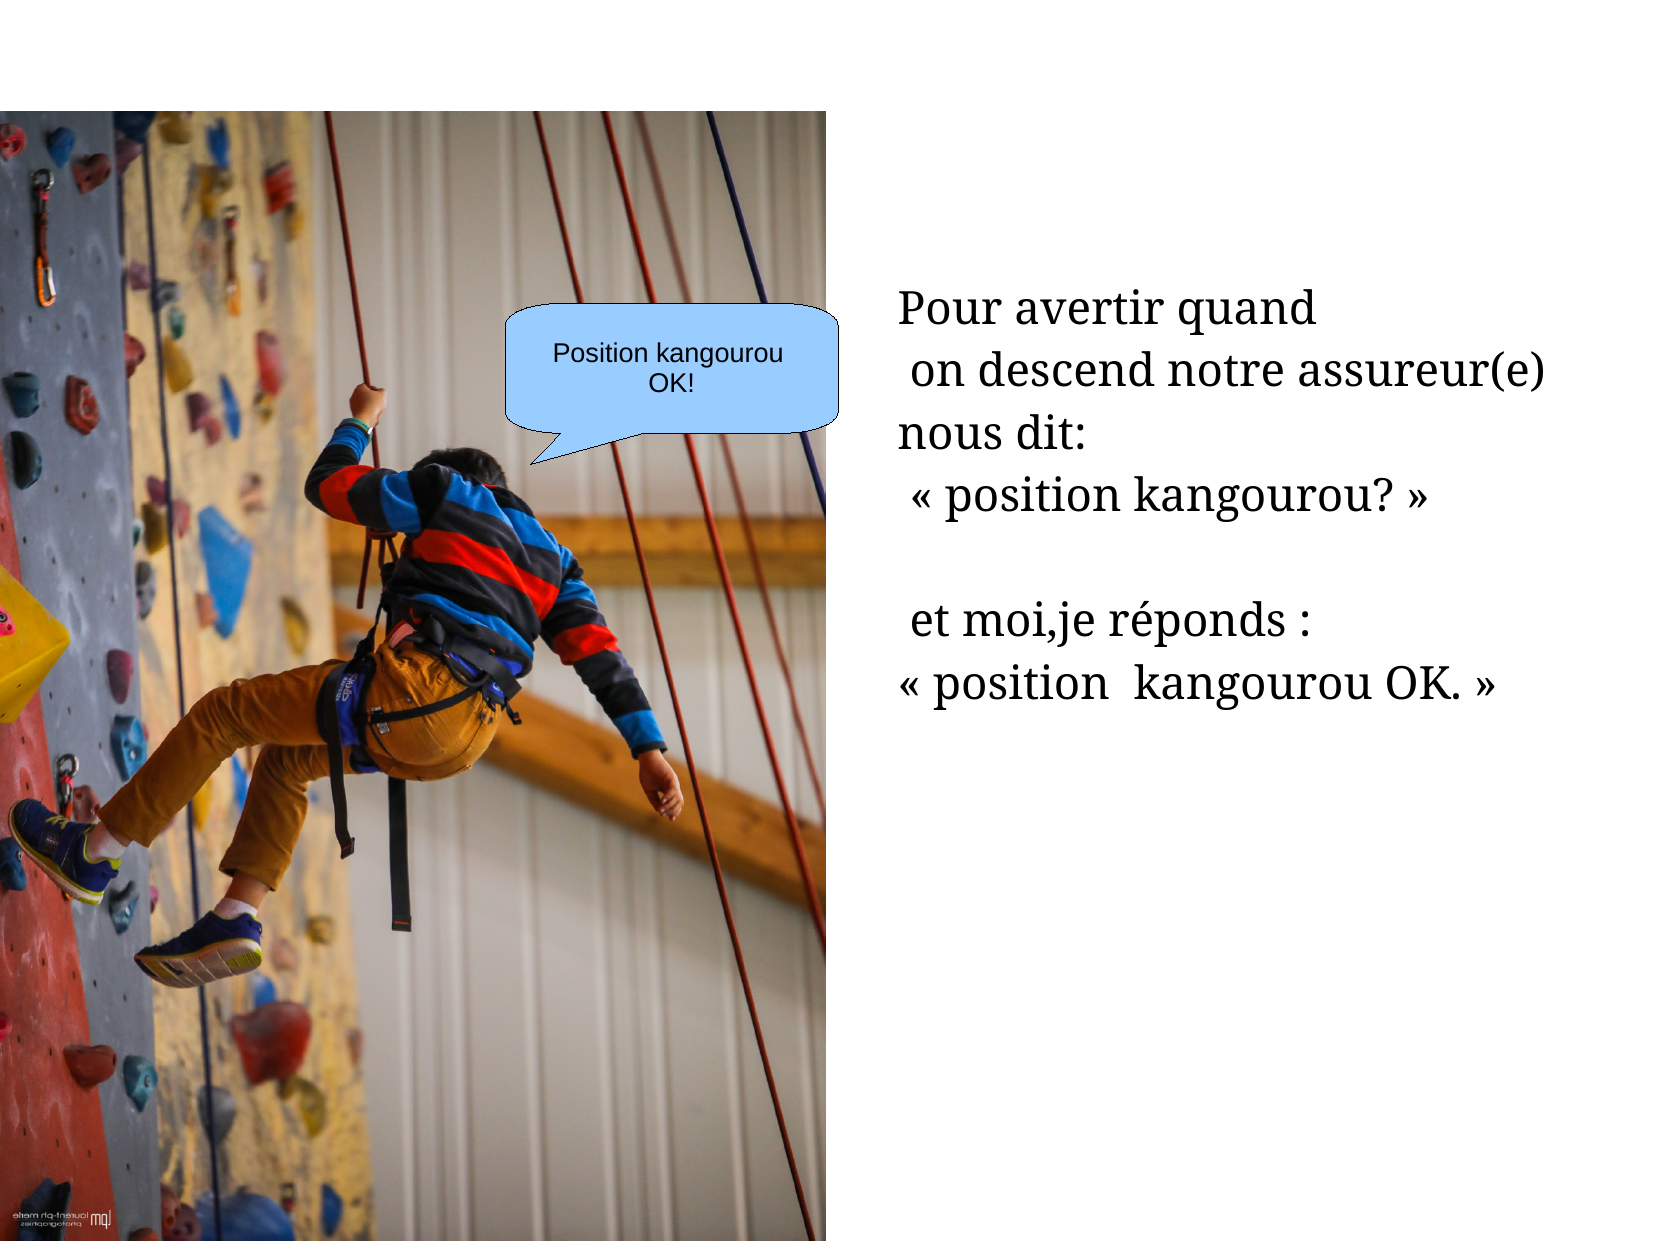

Pour avertir quand
 on descend notre assureur(e) nous dit:
 « position kangourou? »
 et moi,je réponds :
« position kangourou OK. »
Position kangourou
OK!